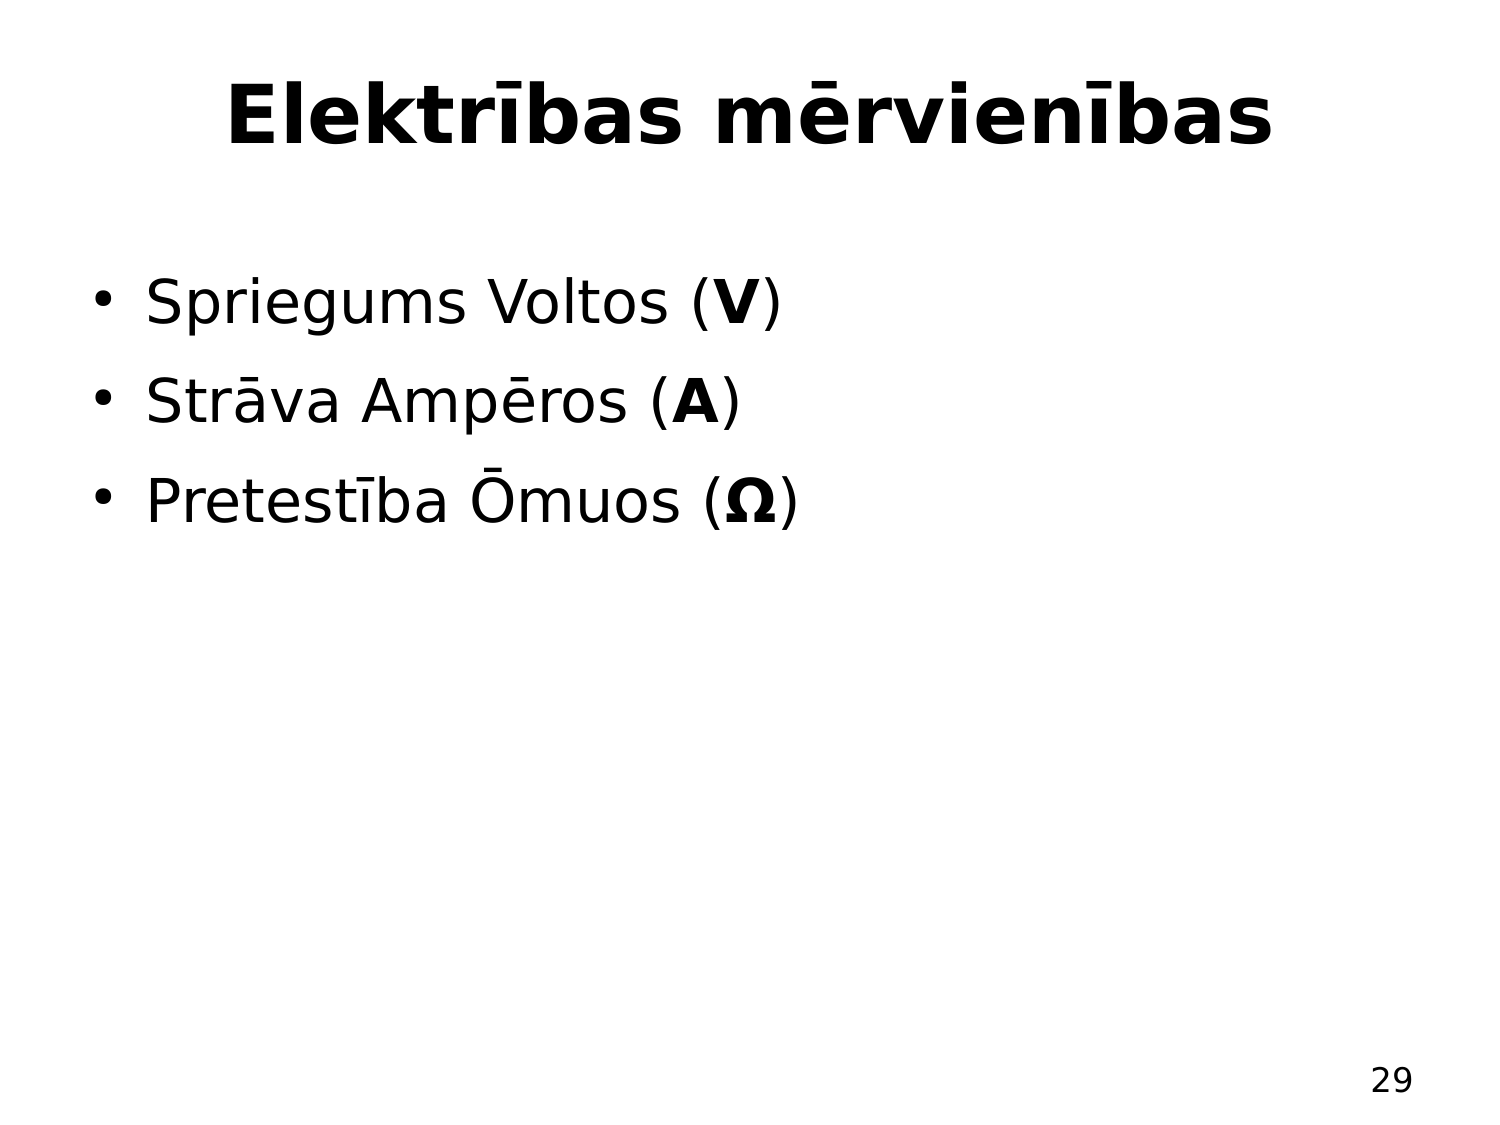

# Elektrības mērvienības
Spriegums Voltos (V)
Strāva Ampēros (A)
Pretestība Ōmuos (Ω)